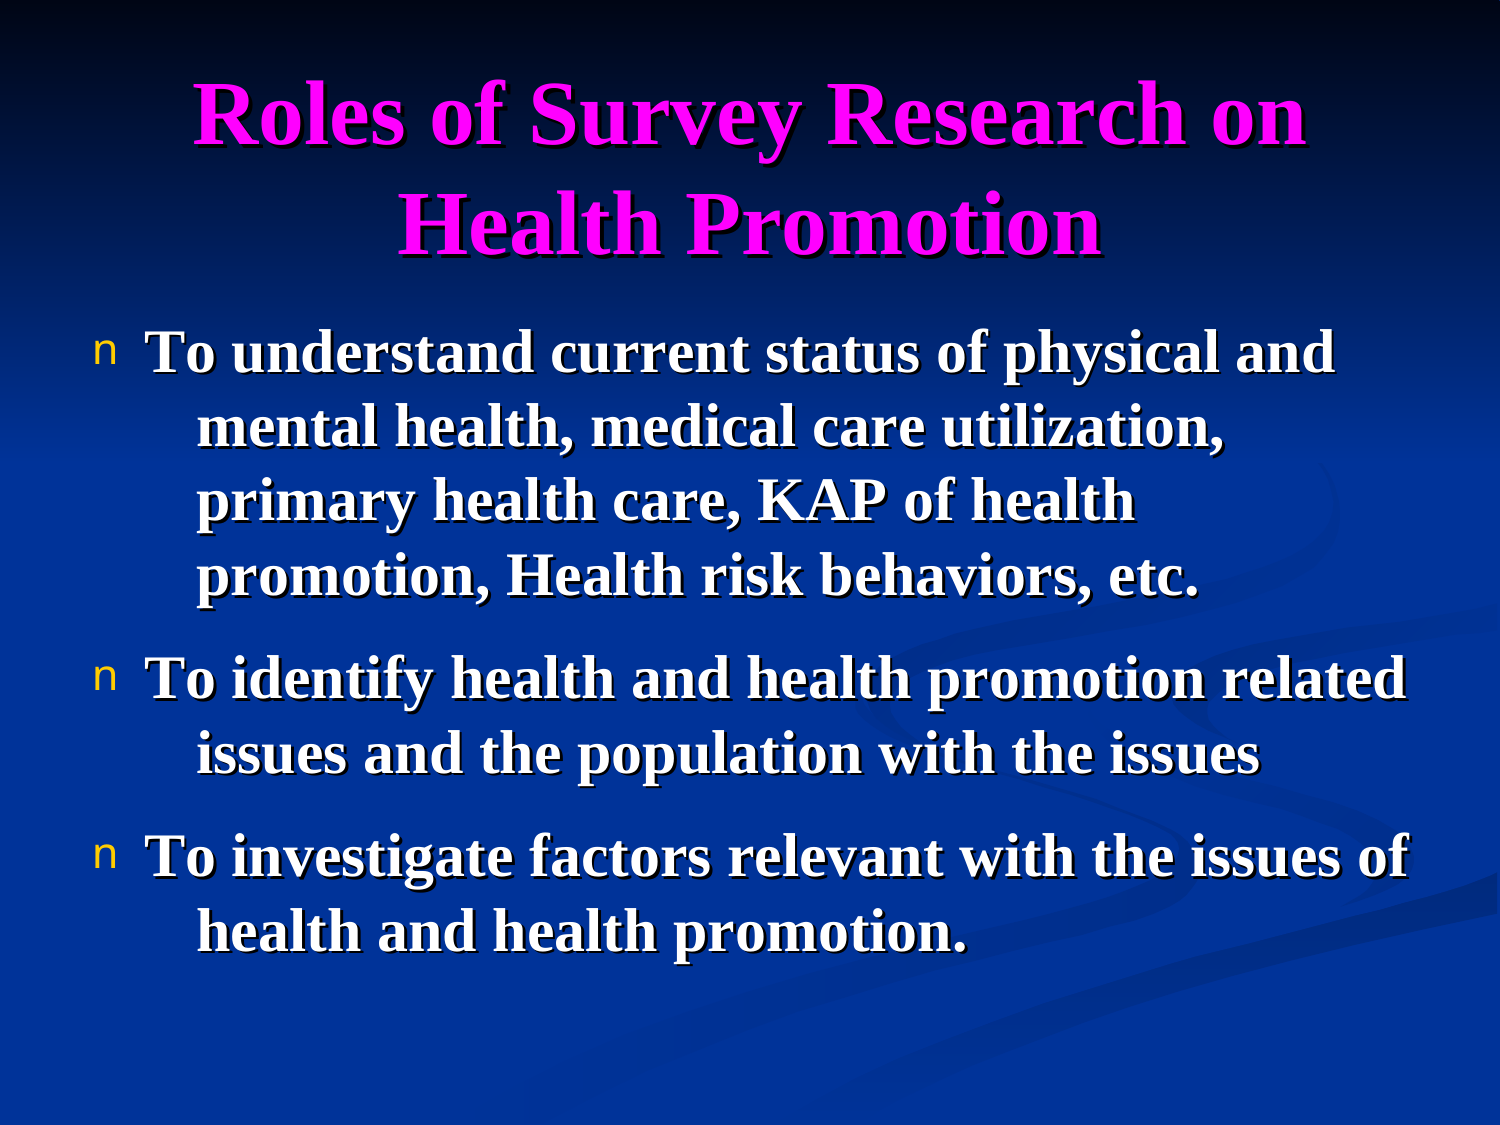

# Roles of Survey Research on Health Promotion
To understand current status of physical and mental health, medical care utilization, primary health care, KAP of health promotion, Health risk behaviors, etc.
To identify health and health promotion related issues and the population with the issues
To investigate factors relevant with the issues of health and health promotion.